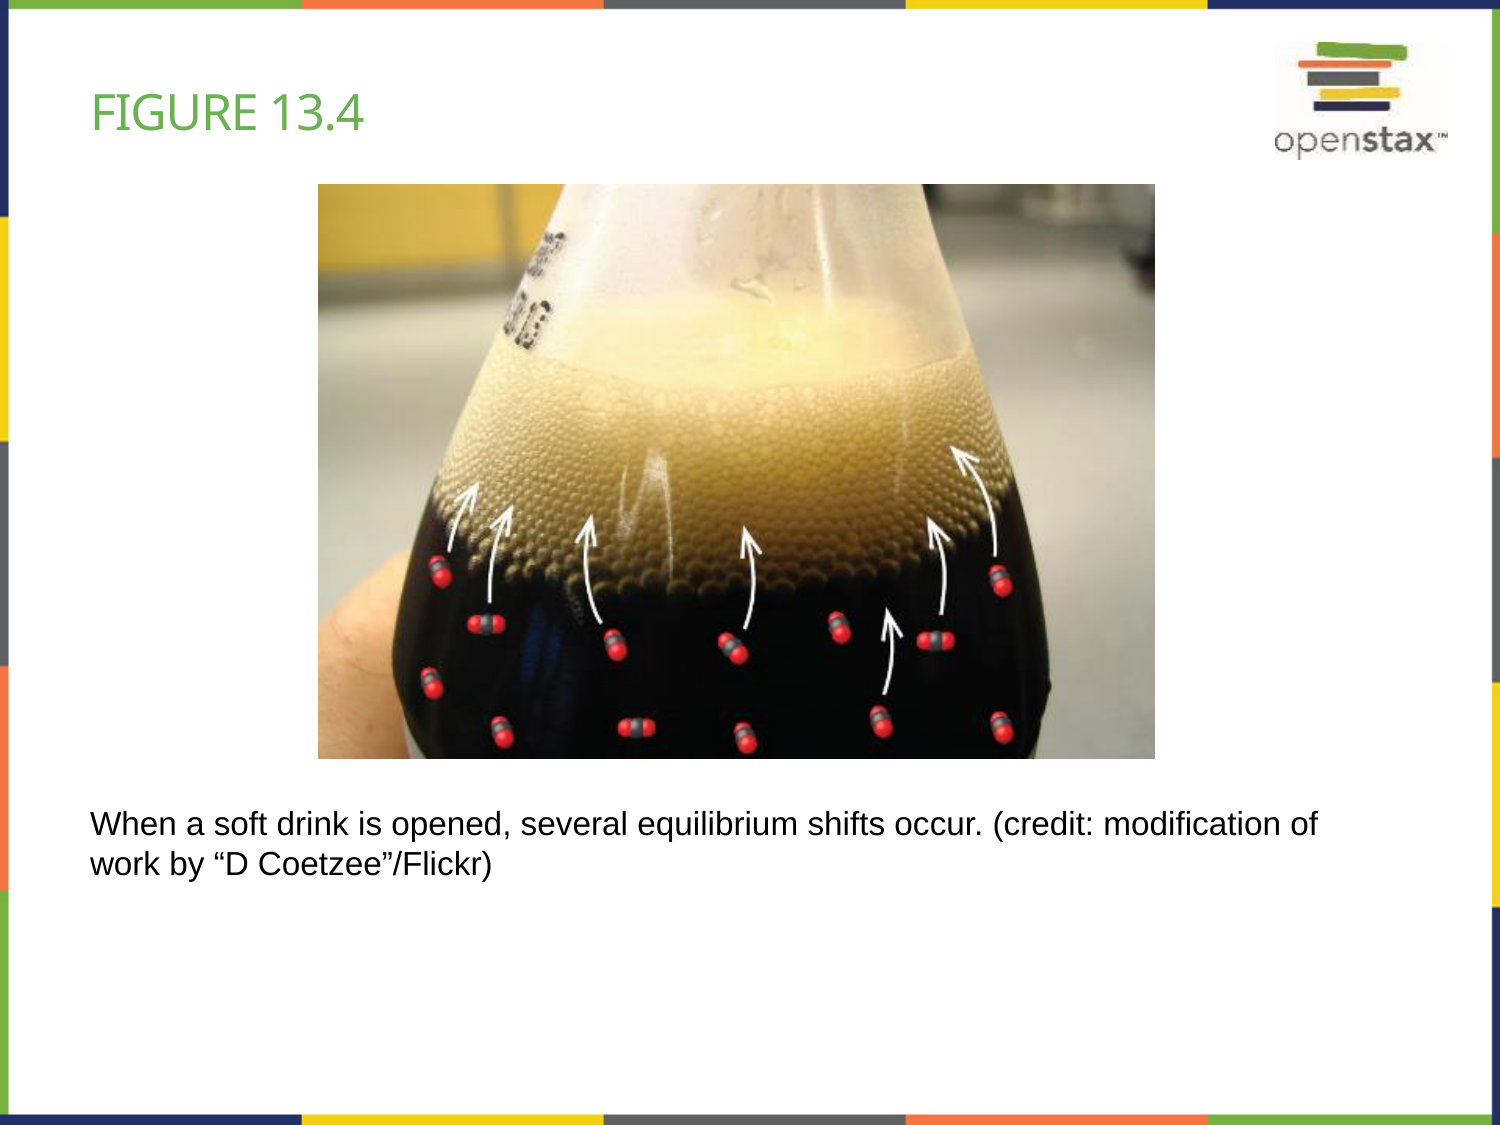

# Figure 13.4
When a soft drink is opened, several equilibrium shifts occur. (credit: modification of work by “D Coetzee”/Flickr)